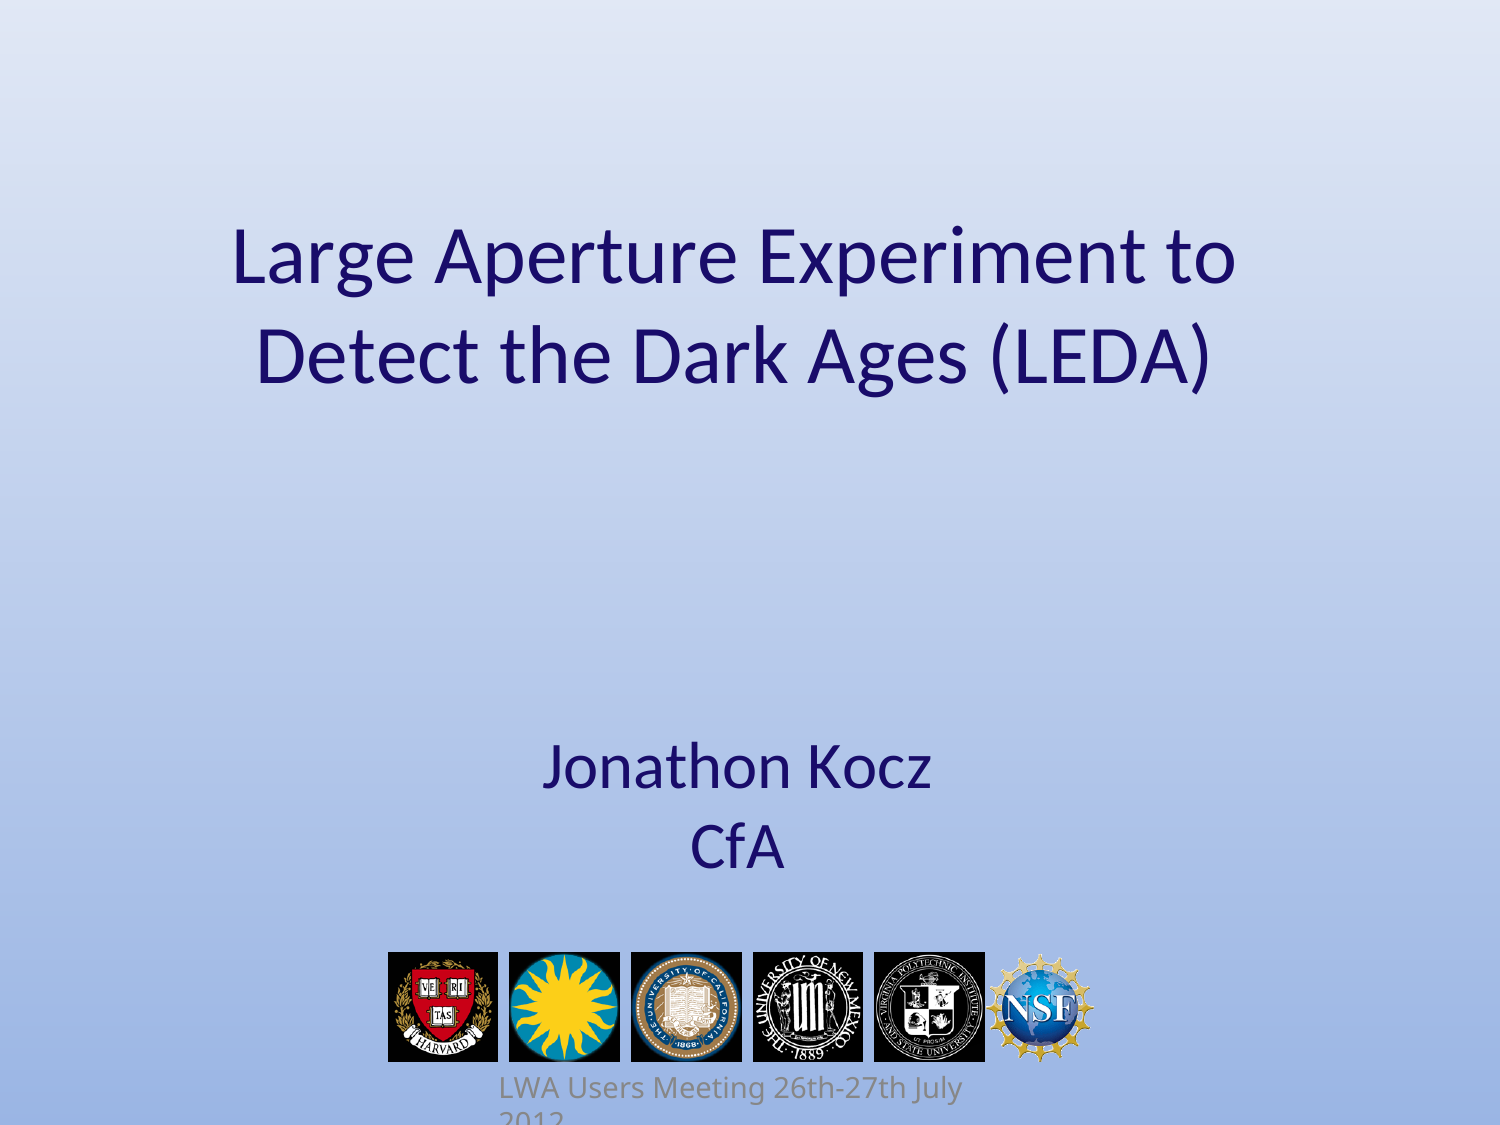

# Large Aperture Experiment to Detect the Dark Ages (LEDA)
Jonathon Kocz
CfA
LWA Users Meeting 26th-27th July 2012